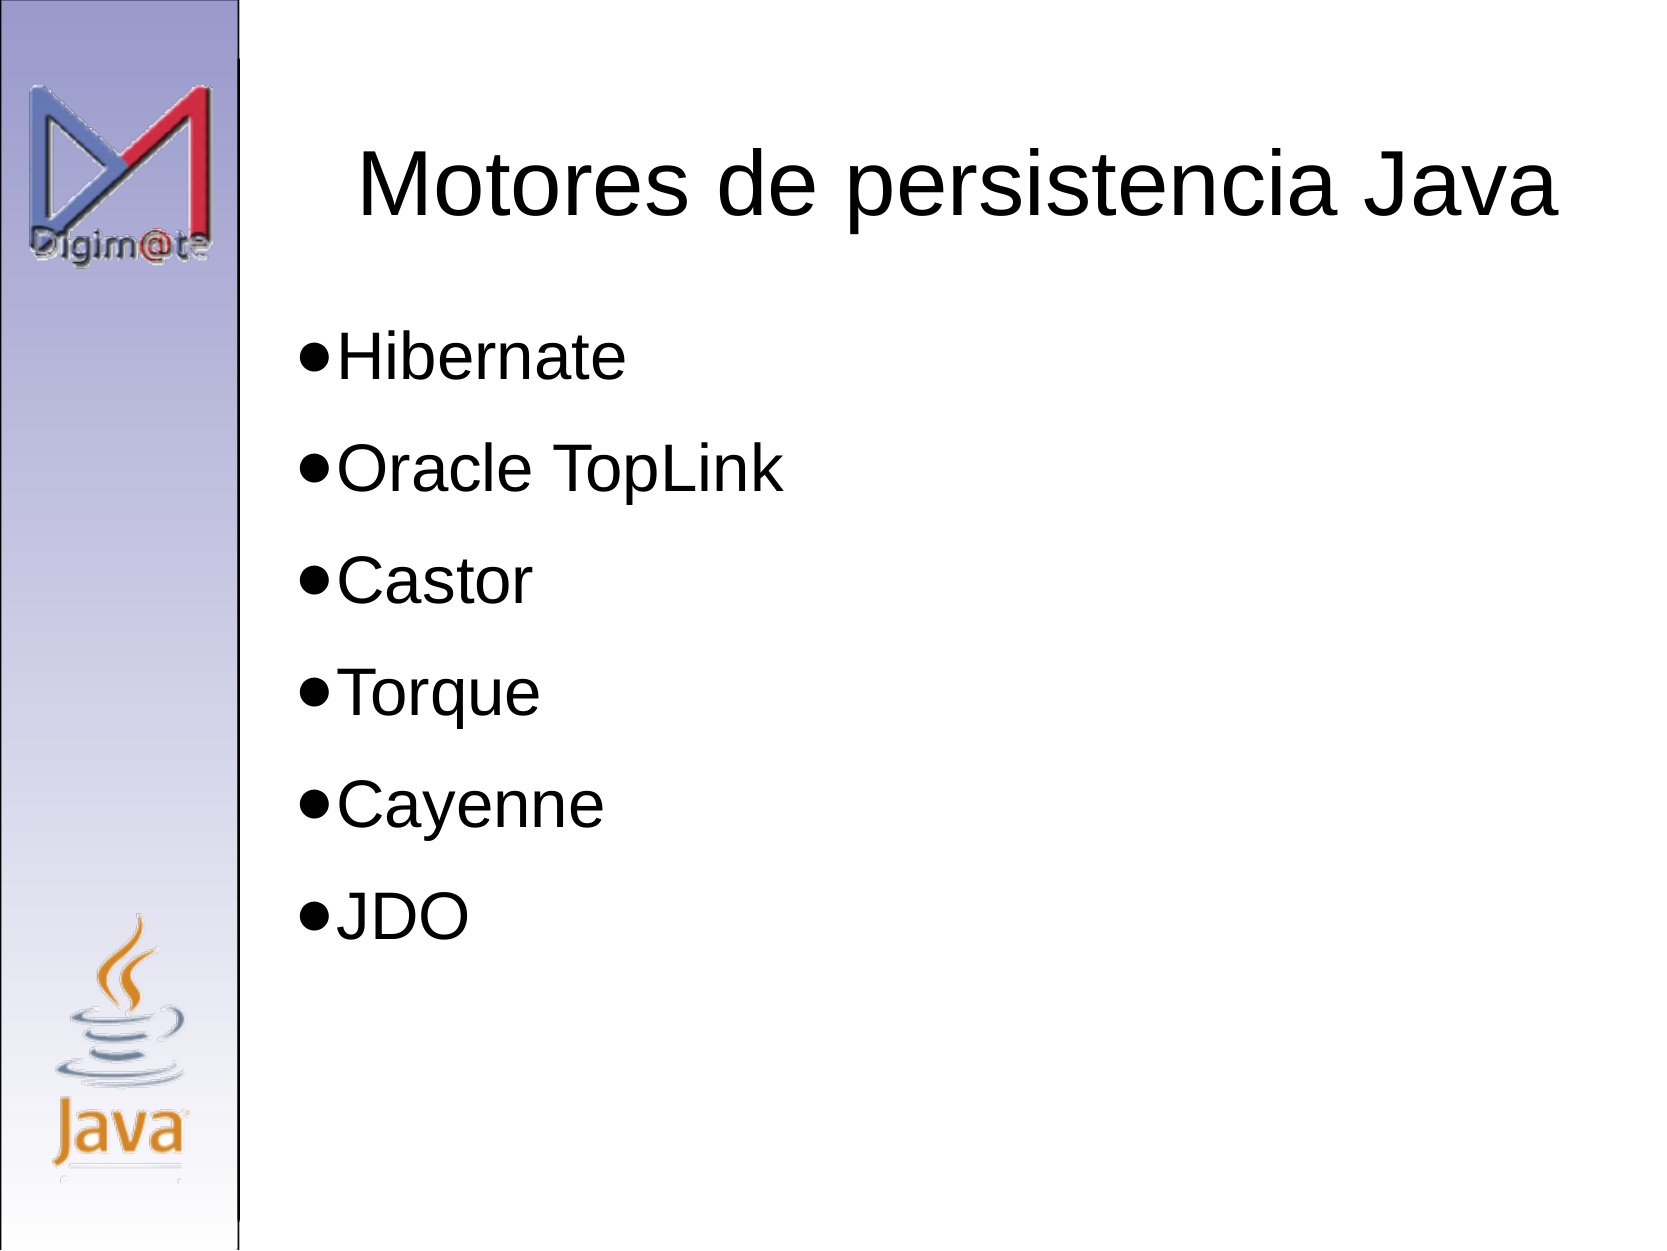

# Motores de persistencia Java
Hibernate
Oracle TopLink
Castor
Torque
Cayenne
JDO